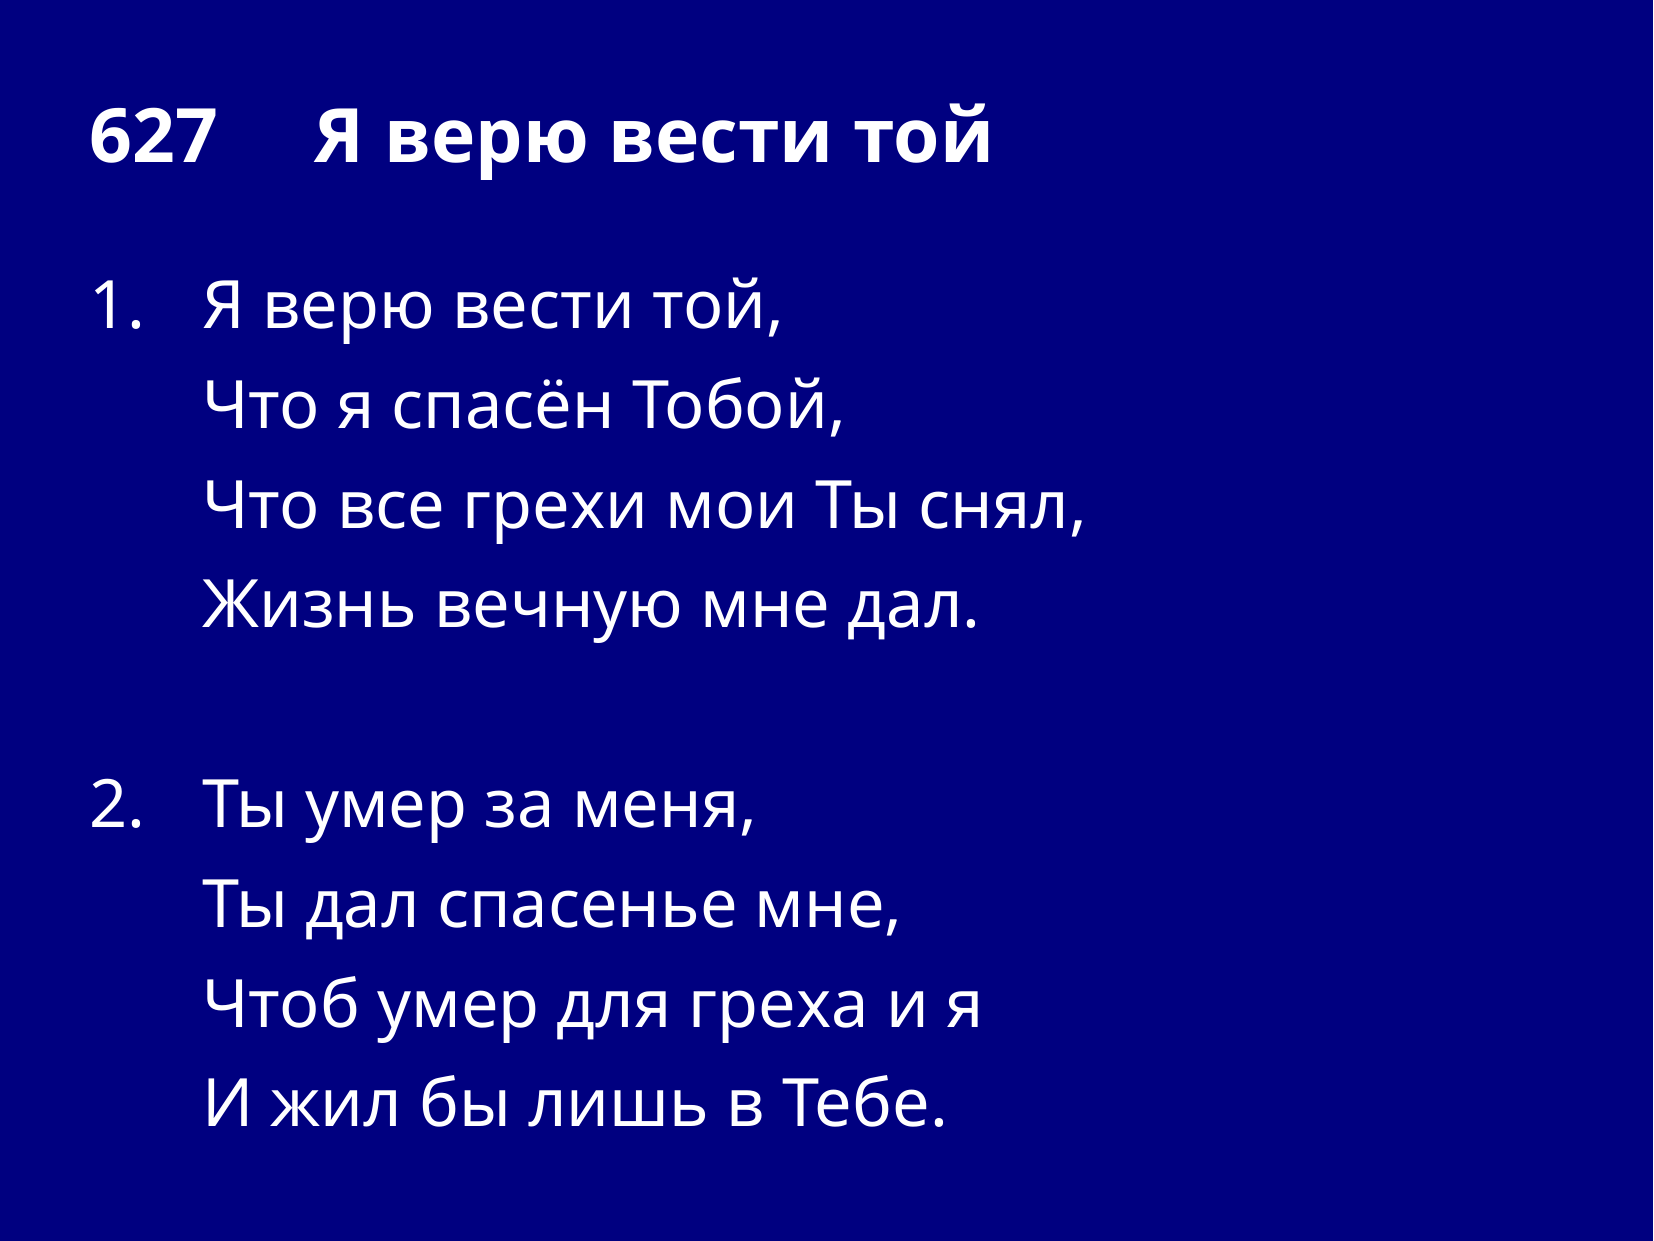

627	Я верю вести той
1.	Я верю вести той,
	Что я спасён Тобой,
	Что все грехи мои Ты снял,
	Жизнь вечную мне дал.
2.	Ты умер за меня,
	Ты дал спасенье мне,
	Чтоб умер для греха и я
	И жил бы лишь в Тебе.